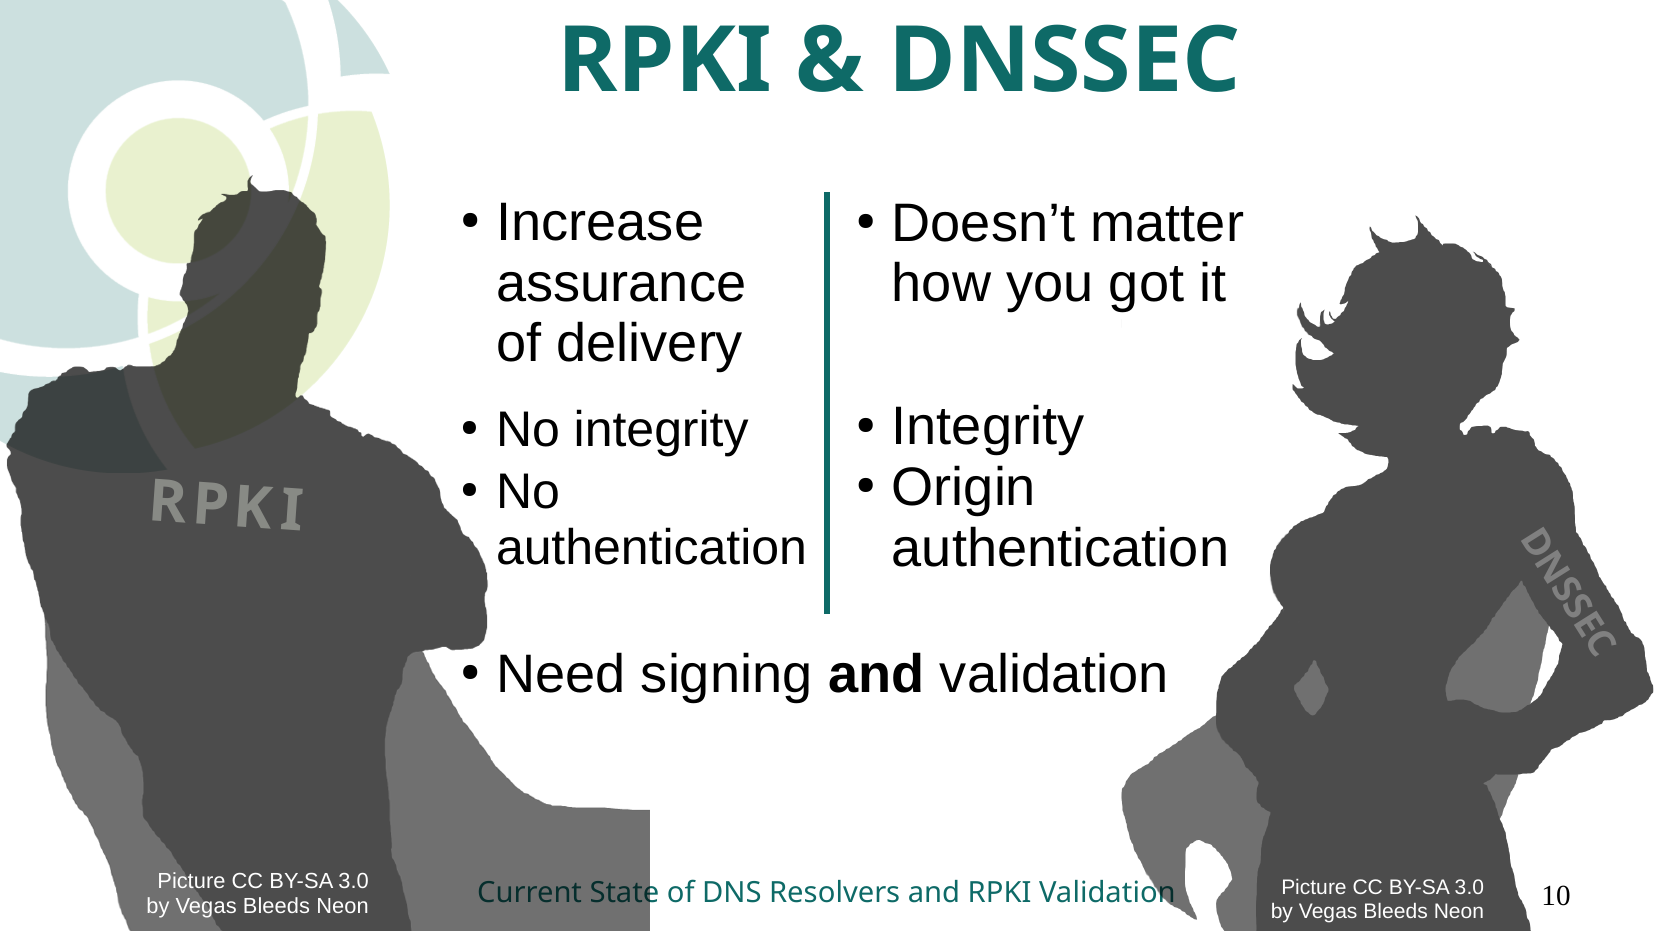

# RPKI & DNSSEC
Increase assurance
of delivery
Doesn’t matter how you got it
Integrity
Origin authentication
No integrity
No authentication
DNSSEC
Need signing and validation
Current State of DNS Resolvers and RPKI Validation
10